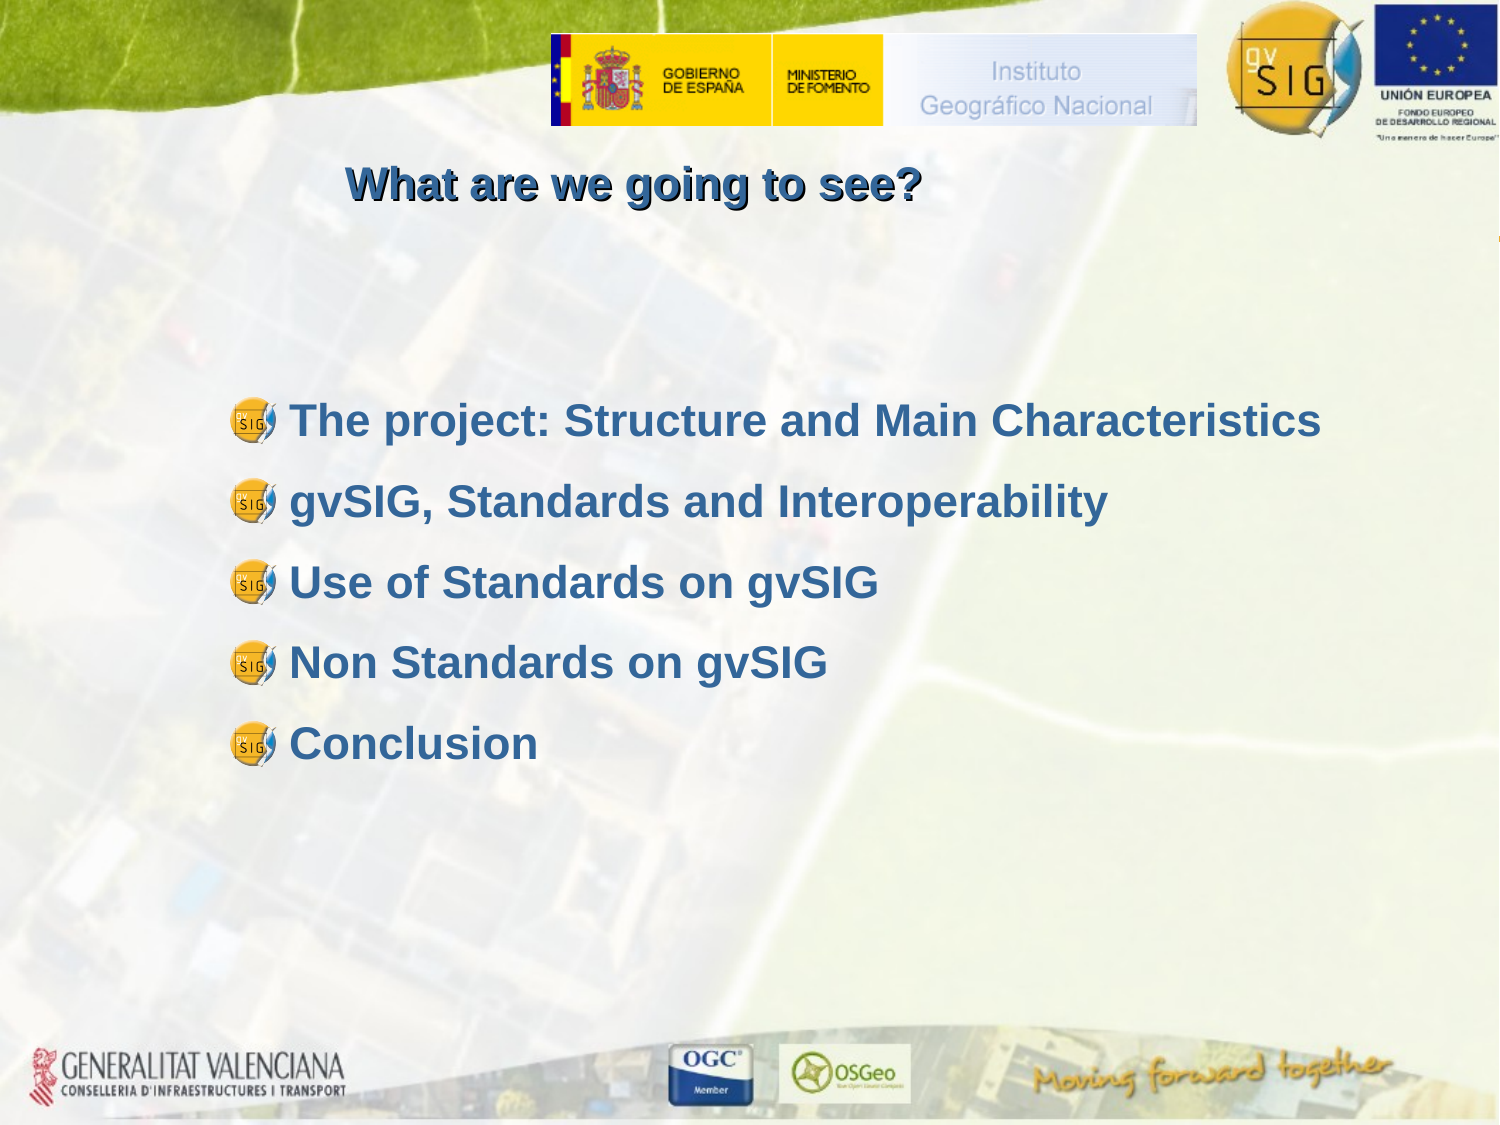

What are we going to see?
 The project: Structure and Main Characteristics
 gvSIG, Standards and Interoperability
 Use of Standards on gvSIG
 Non Standards on gvSIG
 Conclusion